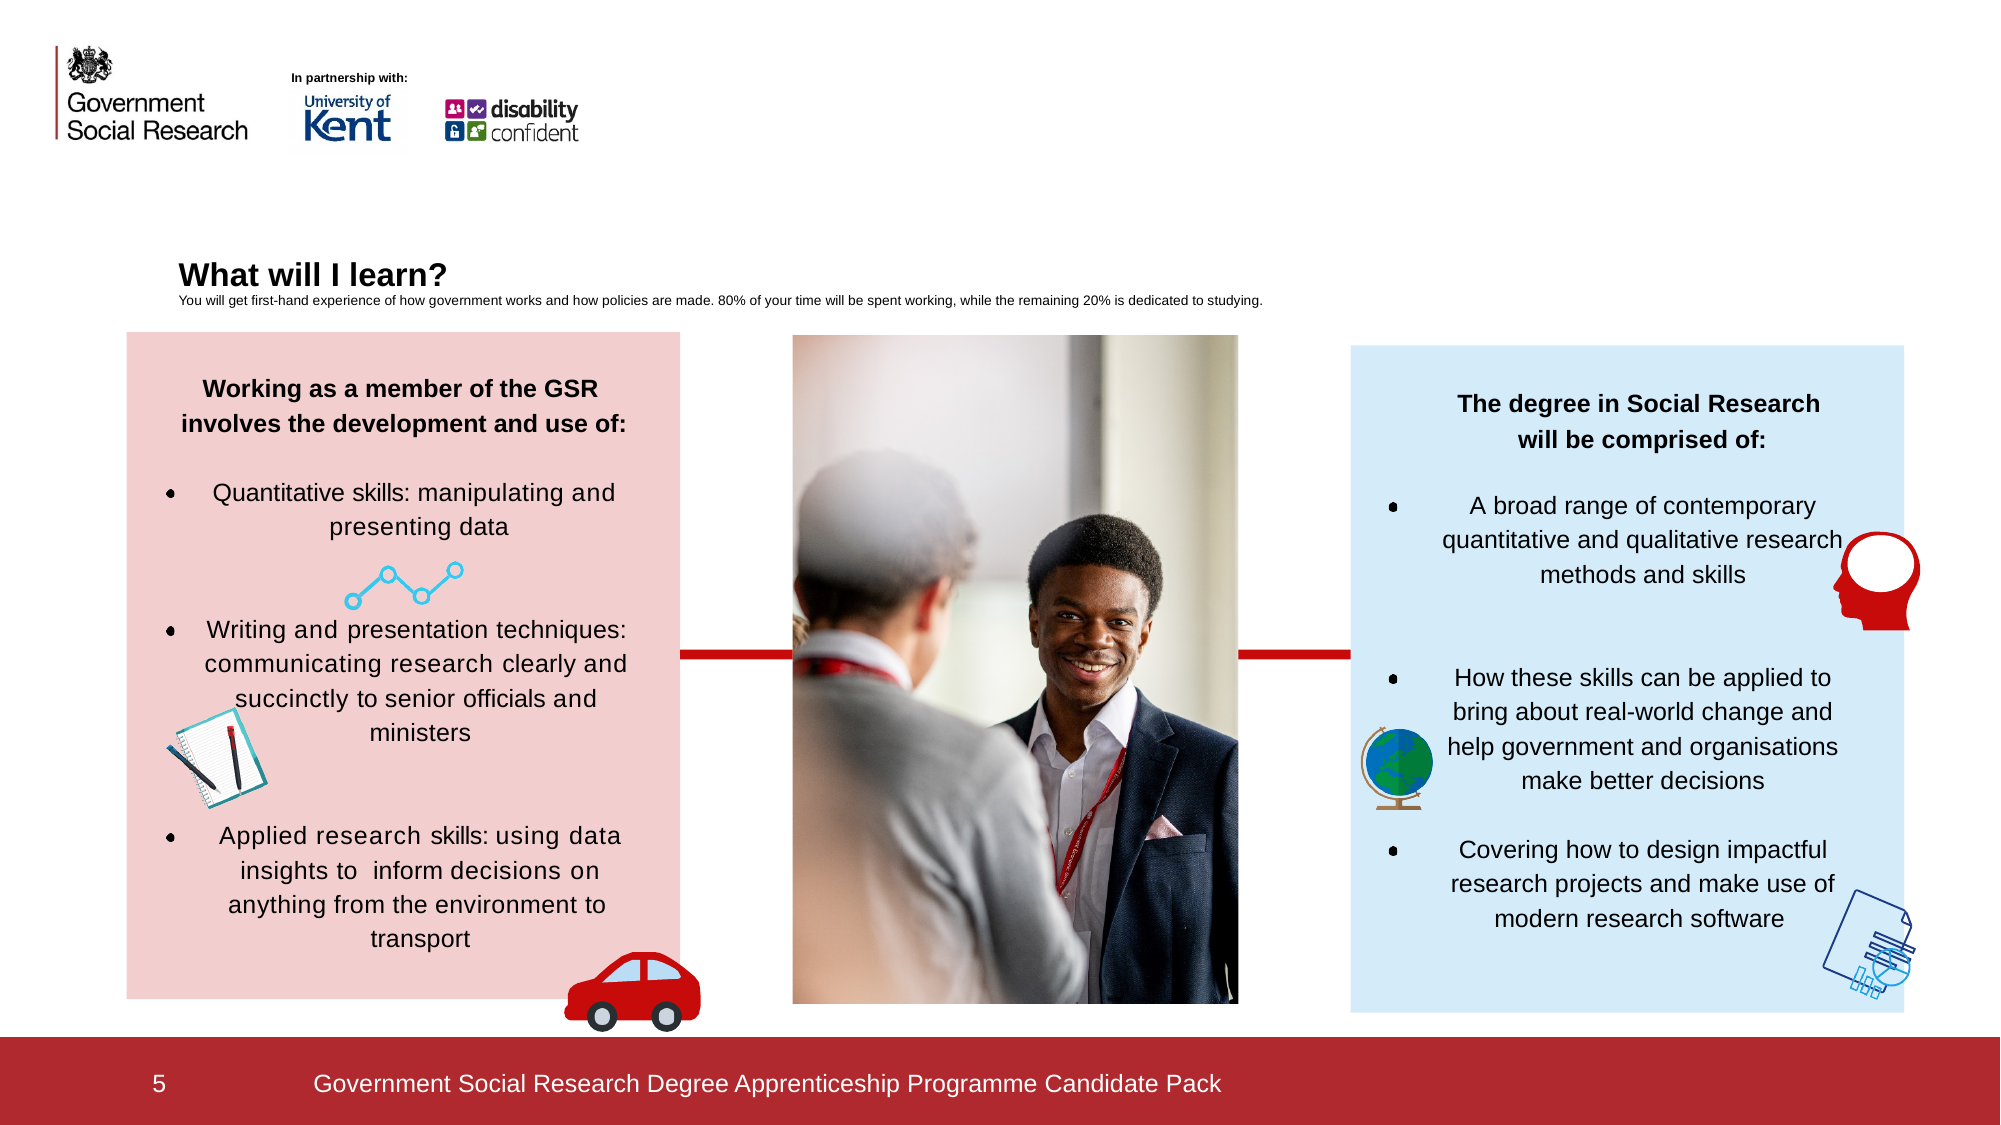

# What will I learn? You will get first-hand experience of how government works and how policies are made. 80% of your time will be spent working, while the remaining 20% is dedicated to studying.
Working as a member of the GSR involves the development and use of:
The degree in Social Research
will be comprised of:
Quantitative skills: manipulating and presenting data
A broad range of contemporary quantitative and qualitative research methods and skills
Writing and presentation techniques: communicating research clearly and succinctly to senior officials and ministers
How these skills can be applied to bring about real-world change and help government and organisations make better decisions
Applied research skills: using data insights to inform decisions on anything from the environment to transport
Covering how to design impactful research projects and make use of modern research software
5
Government Social Research Degree Apprenticeship Programme Candidate Pack